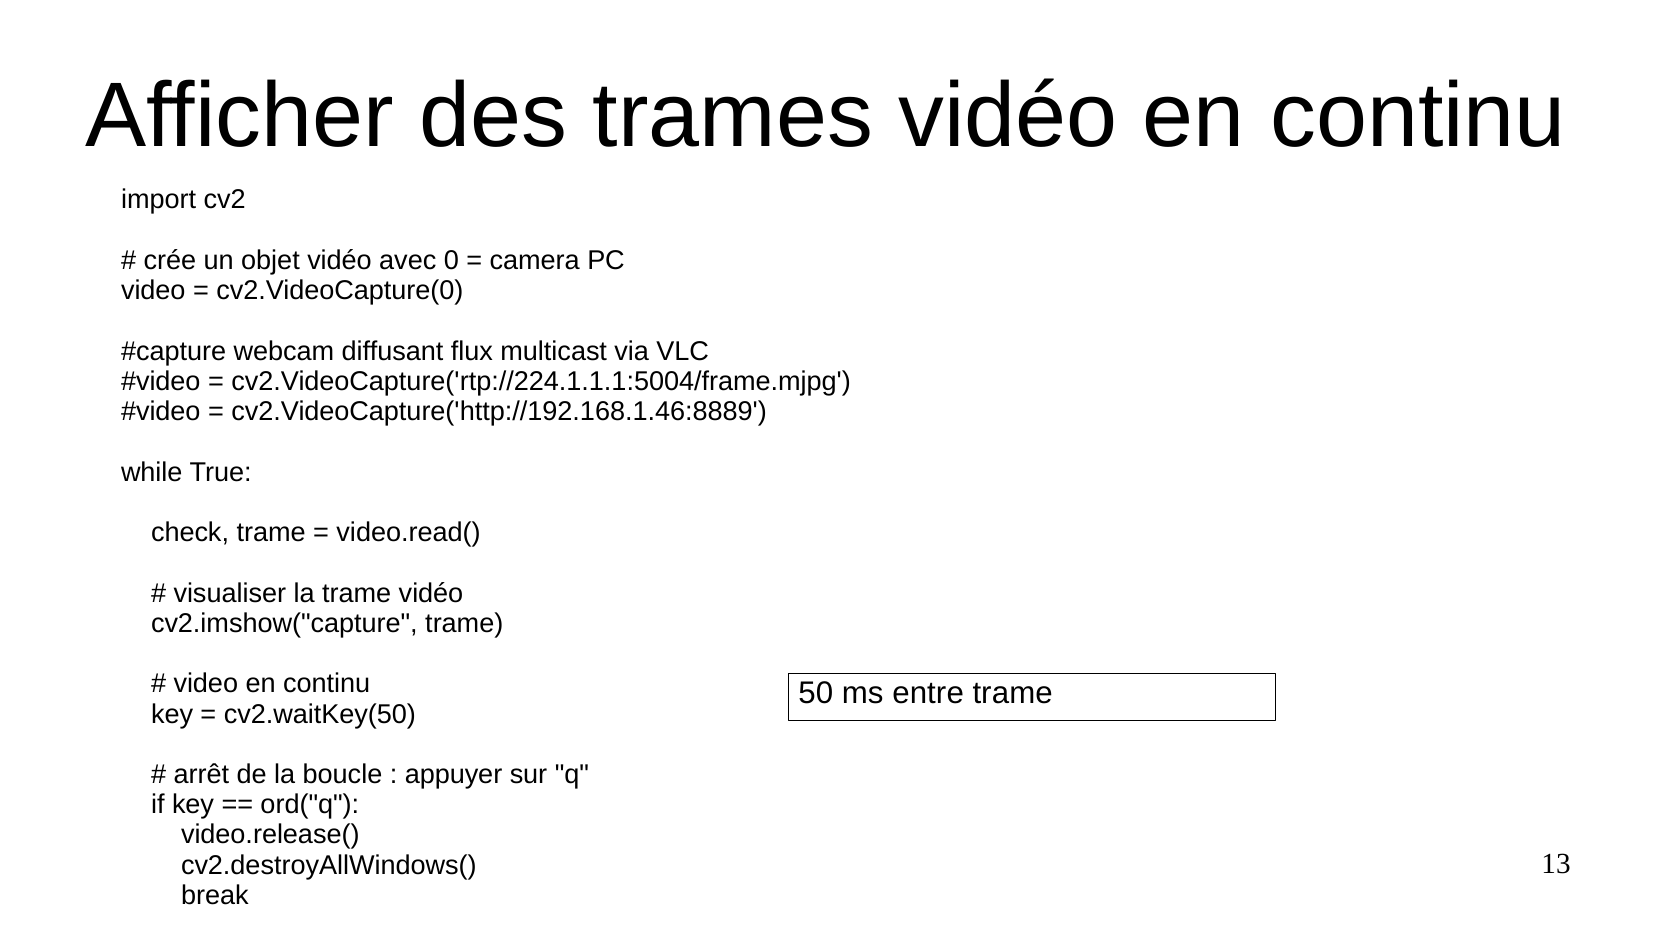

# Afficher des trames vidéo en continu
import cv2
# crée un objet vidéo avec 0 = camera PC
video = cv2.VideoCapture(0)
#capture webcam diffusant flux multicast via VLC
#video = cv2.VideoCapture('rtp://224.1.1.1:5004/frame.mjpg')
#video = cv2.VideoCapture('http://192.168.1.46:8889')
while True:
 check, trame = video.read()
 # visualiser la trame vidéo
 cv2.imshow("capture", trame)
 # video en continu
 key = cv2.waitKey(50)
 # arrêt de la boucle : appuyer sur "q"
 if key == ord("q"):
 video.release()
 cv2.destroyAllWindows()
 break
50 ms entre trame
13